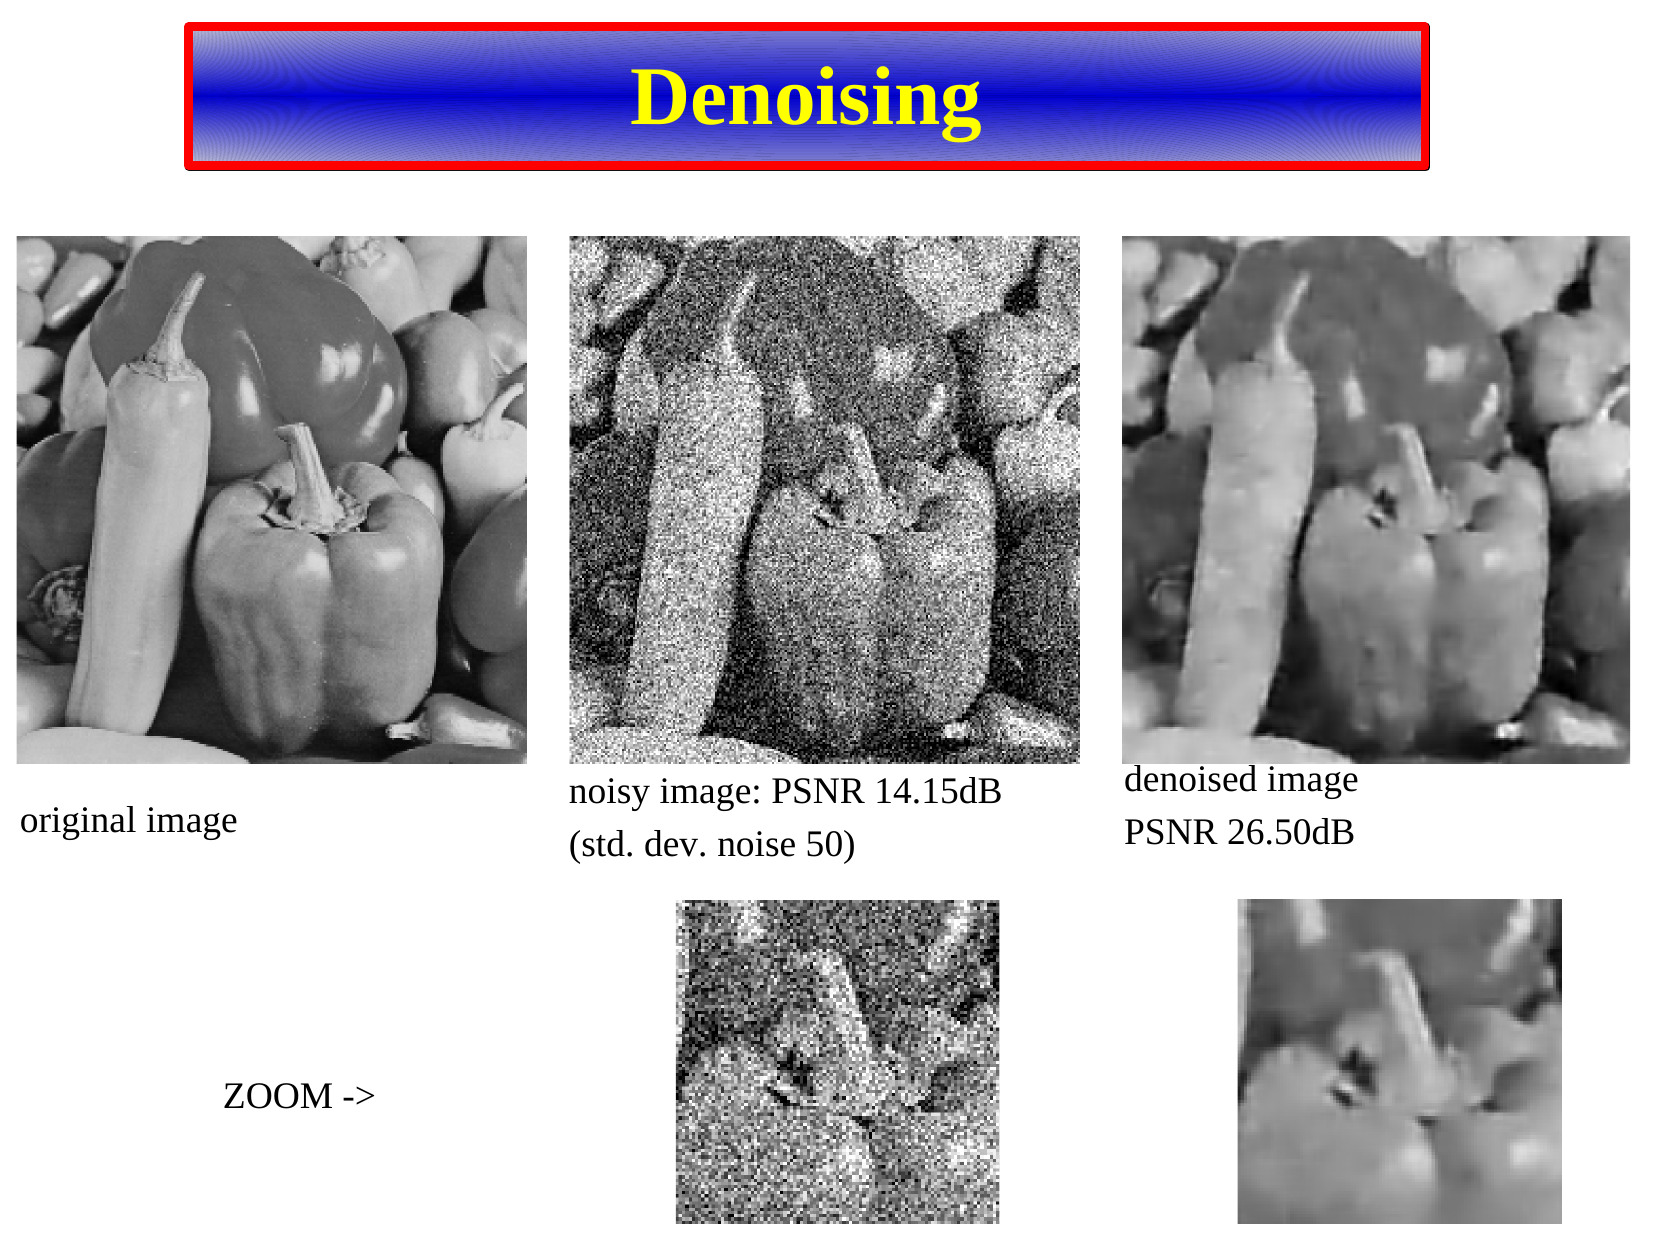

# Denoising
denoised image
PSNR 26.50dB
noisy image: PSNR 14.15dB
(std. dev. noise 50)
original image
ZOOM ->